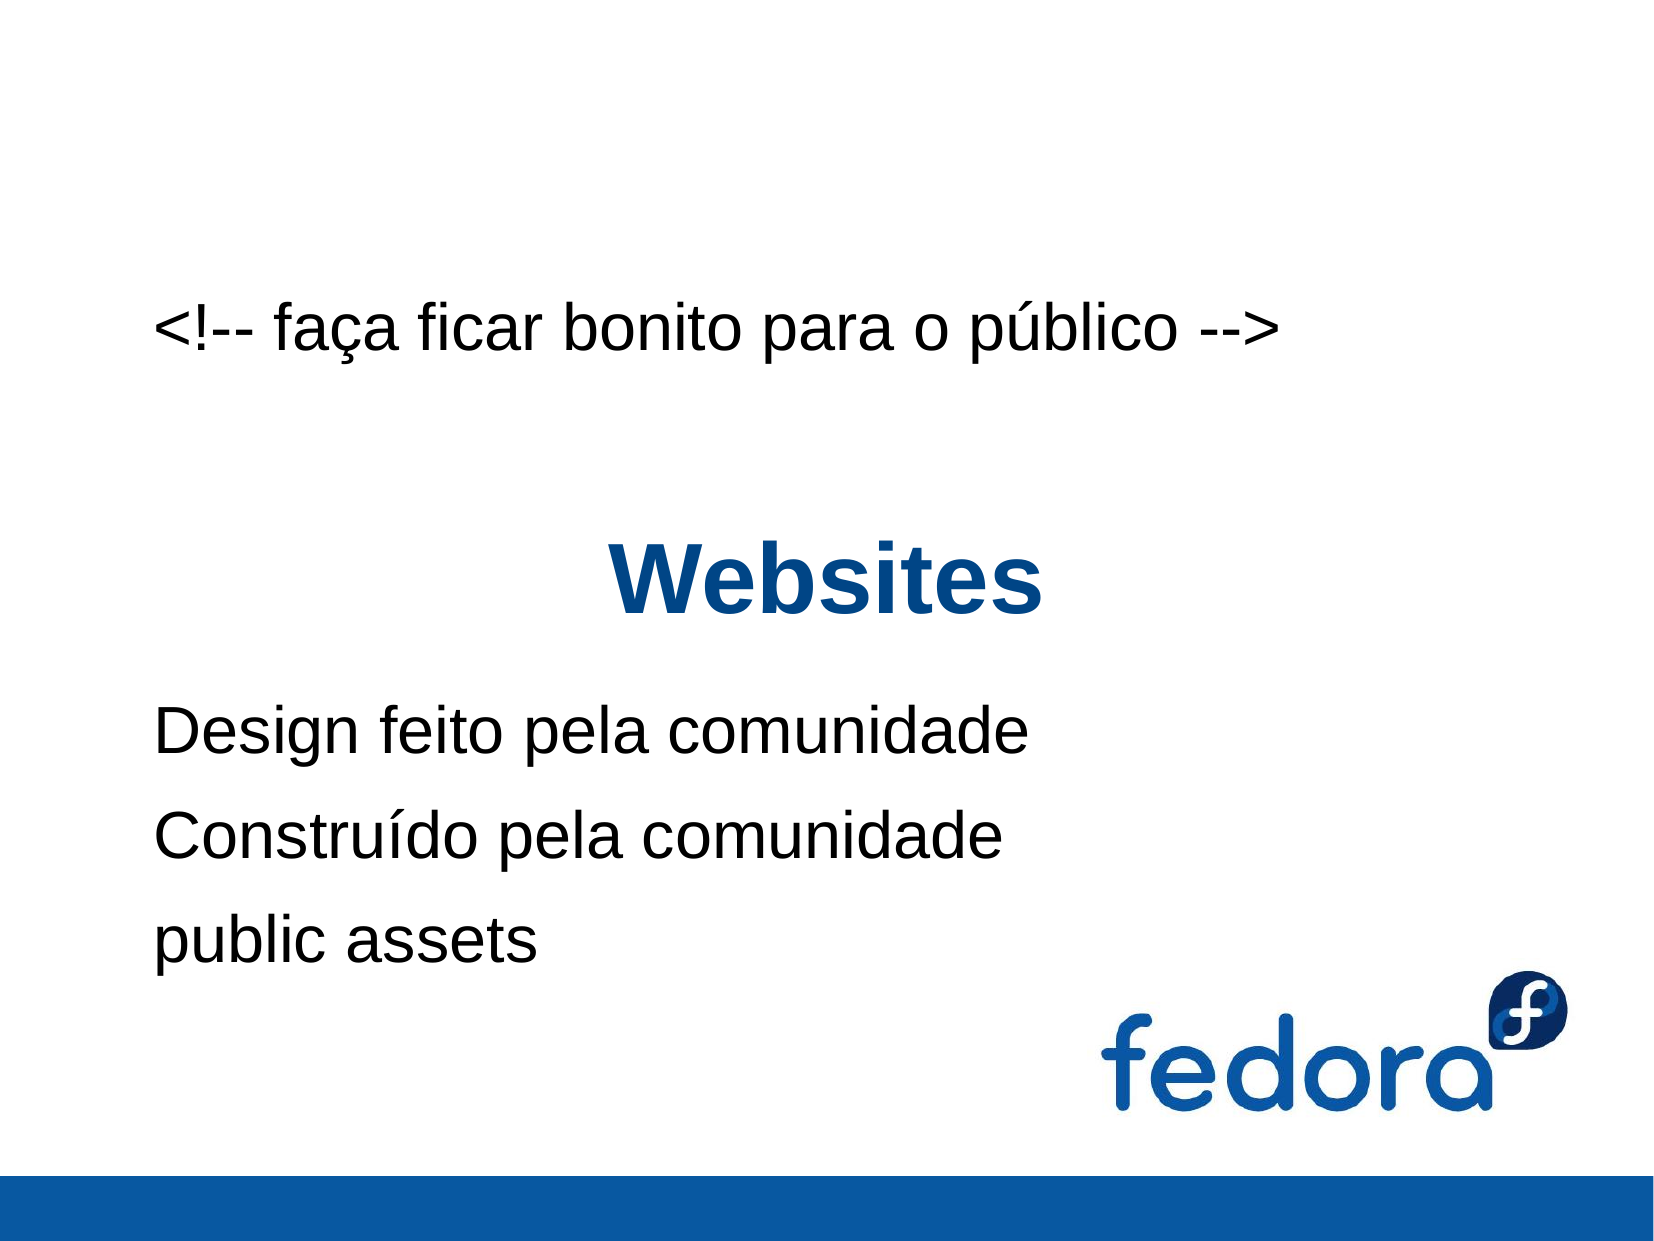

# Websites
<!-- faça ficar bonito para o público -->
Design feito pela comunidade
Construído pela comunidade
public assets